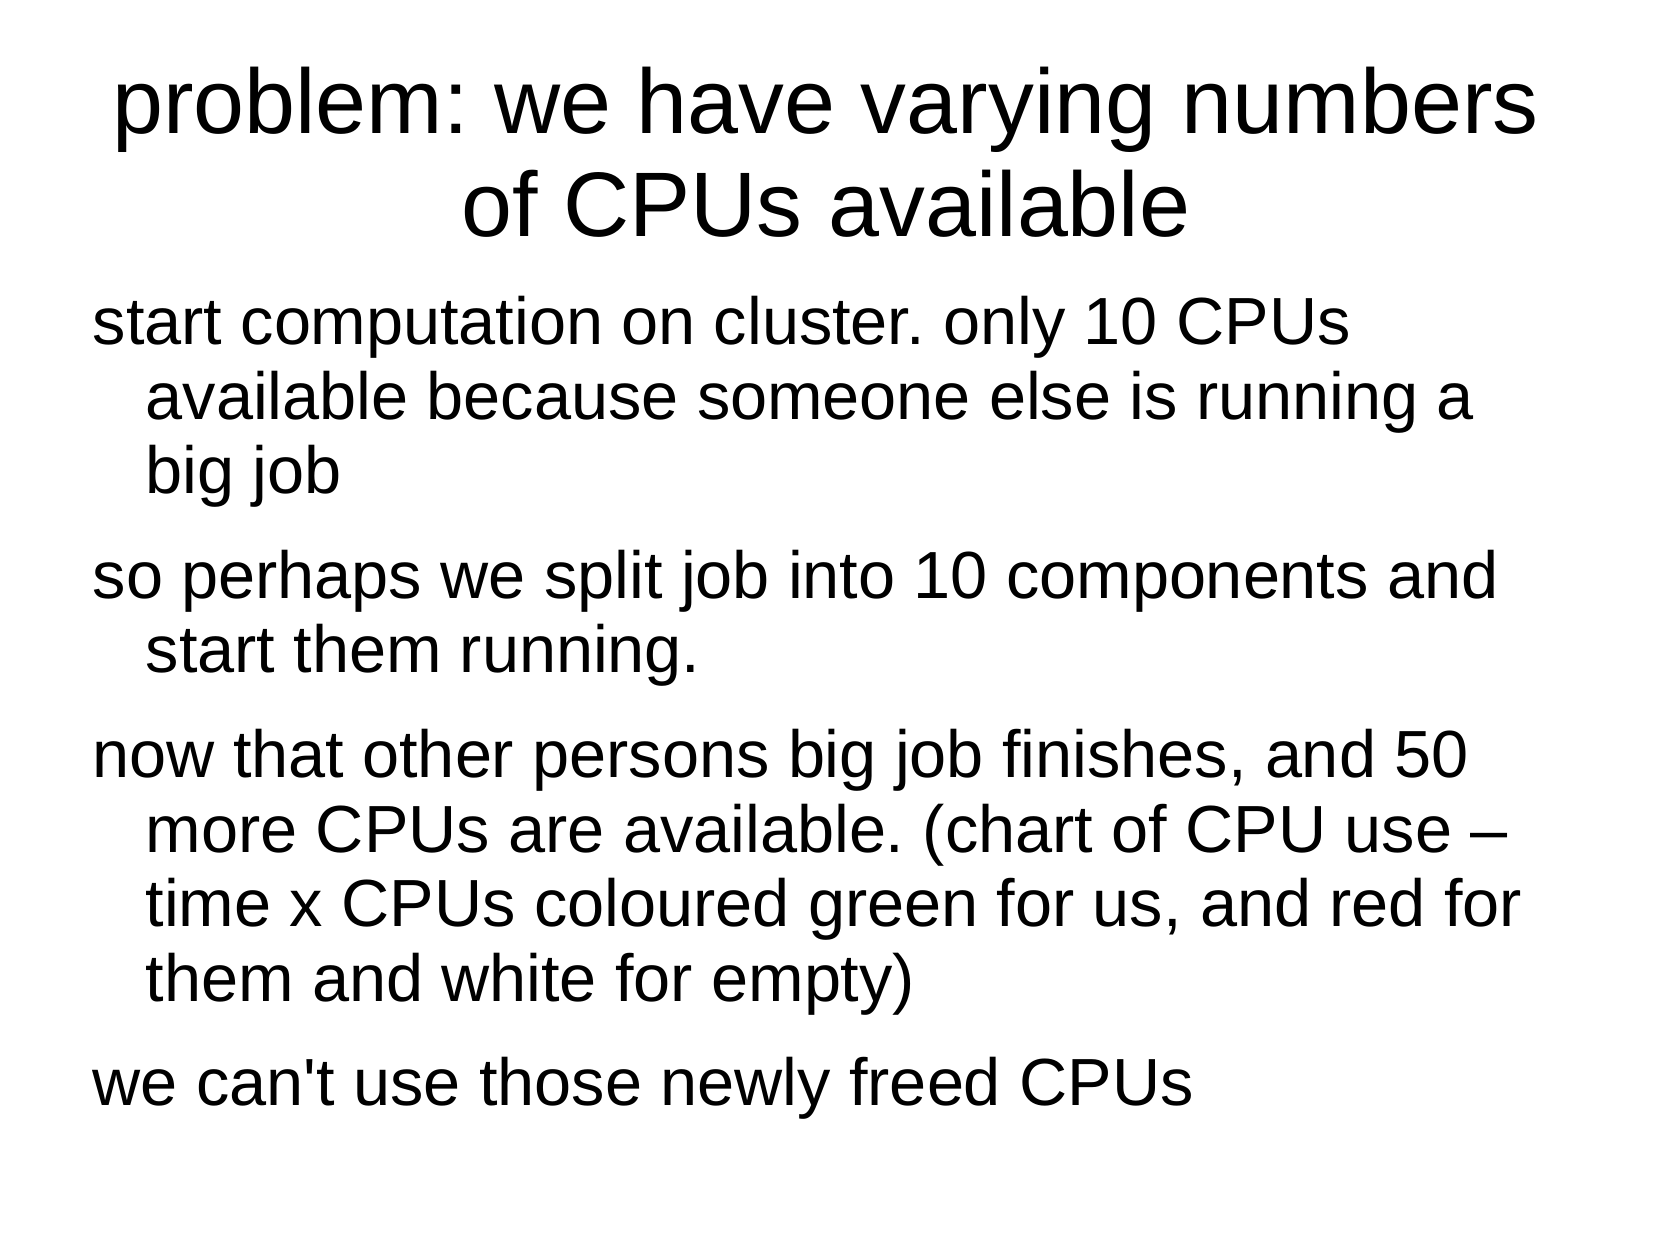

# problem: we have varying numbers of CPUs available
start computation on cluster. only 10 CPUs available because someone else is running a big job
so perhaps we split job into 10 components and start them running.
now that other persons big job finishes, and 50 more CPUs are available. (chart of CPU use – time x CPUs coloured green for us, and red for them and white for empty)
we can't use those newly freed CPUs